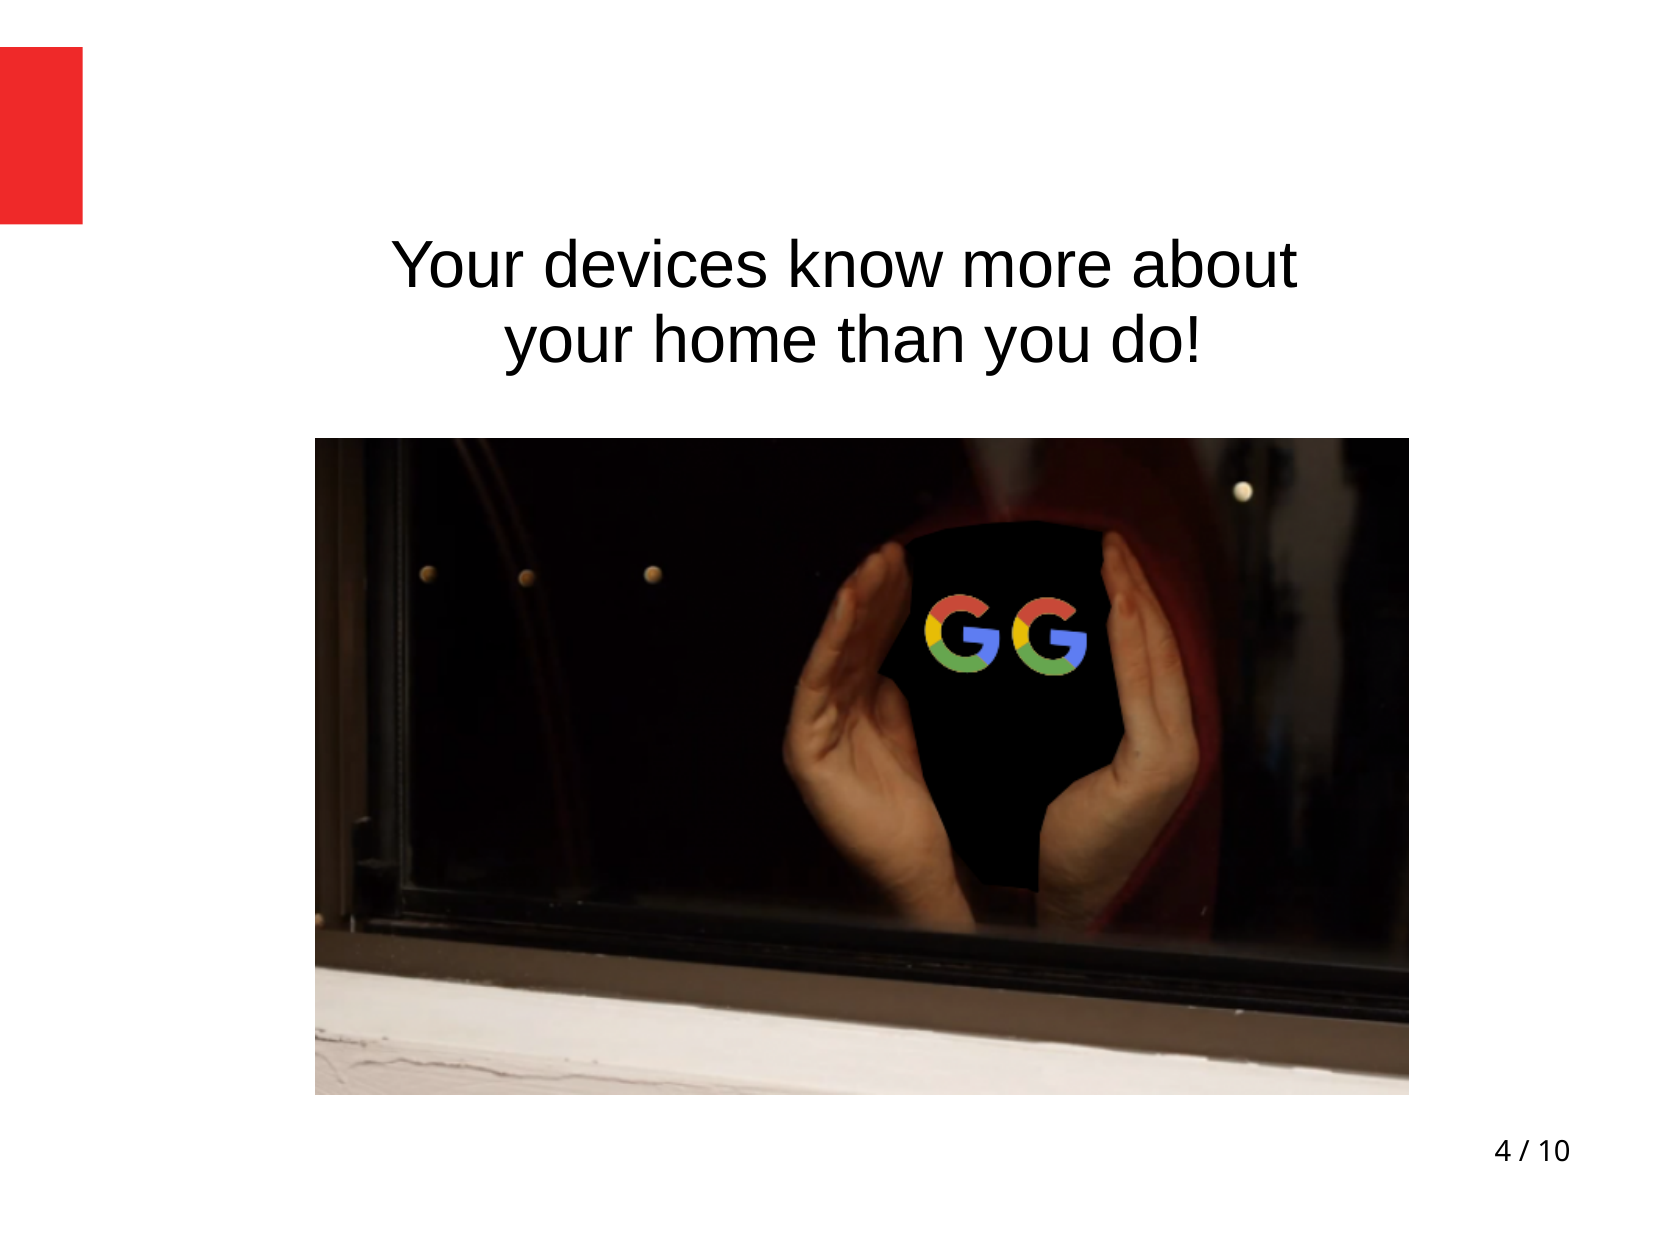

#
Your devices know more about
your home than you do!
4